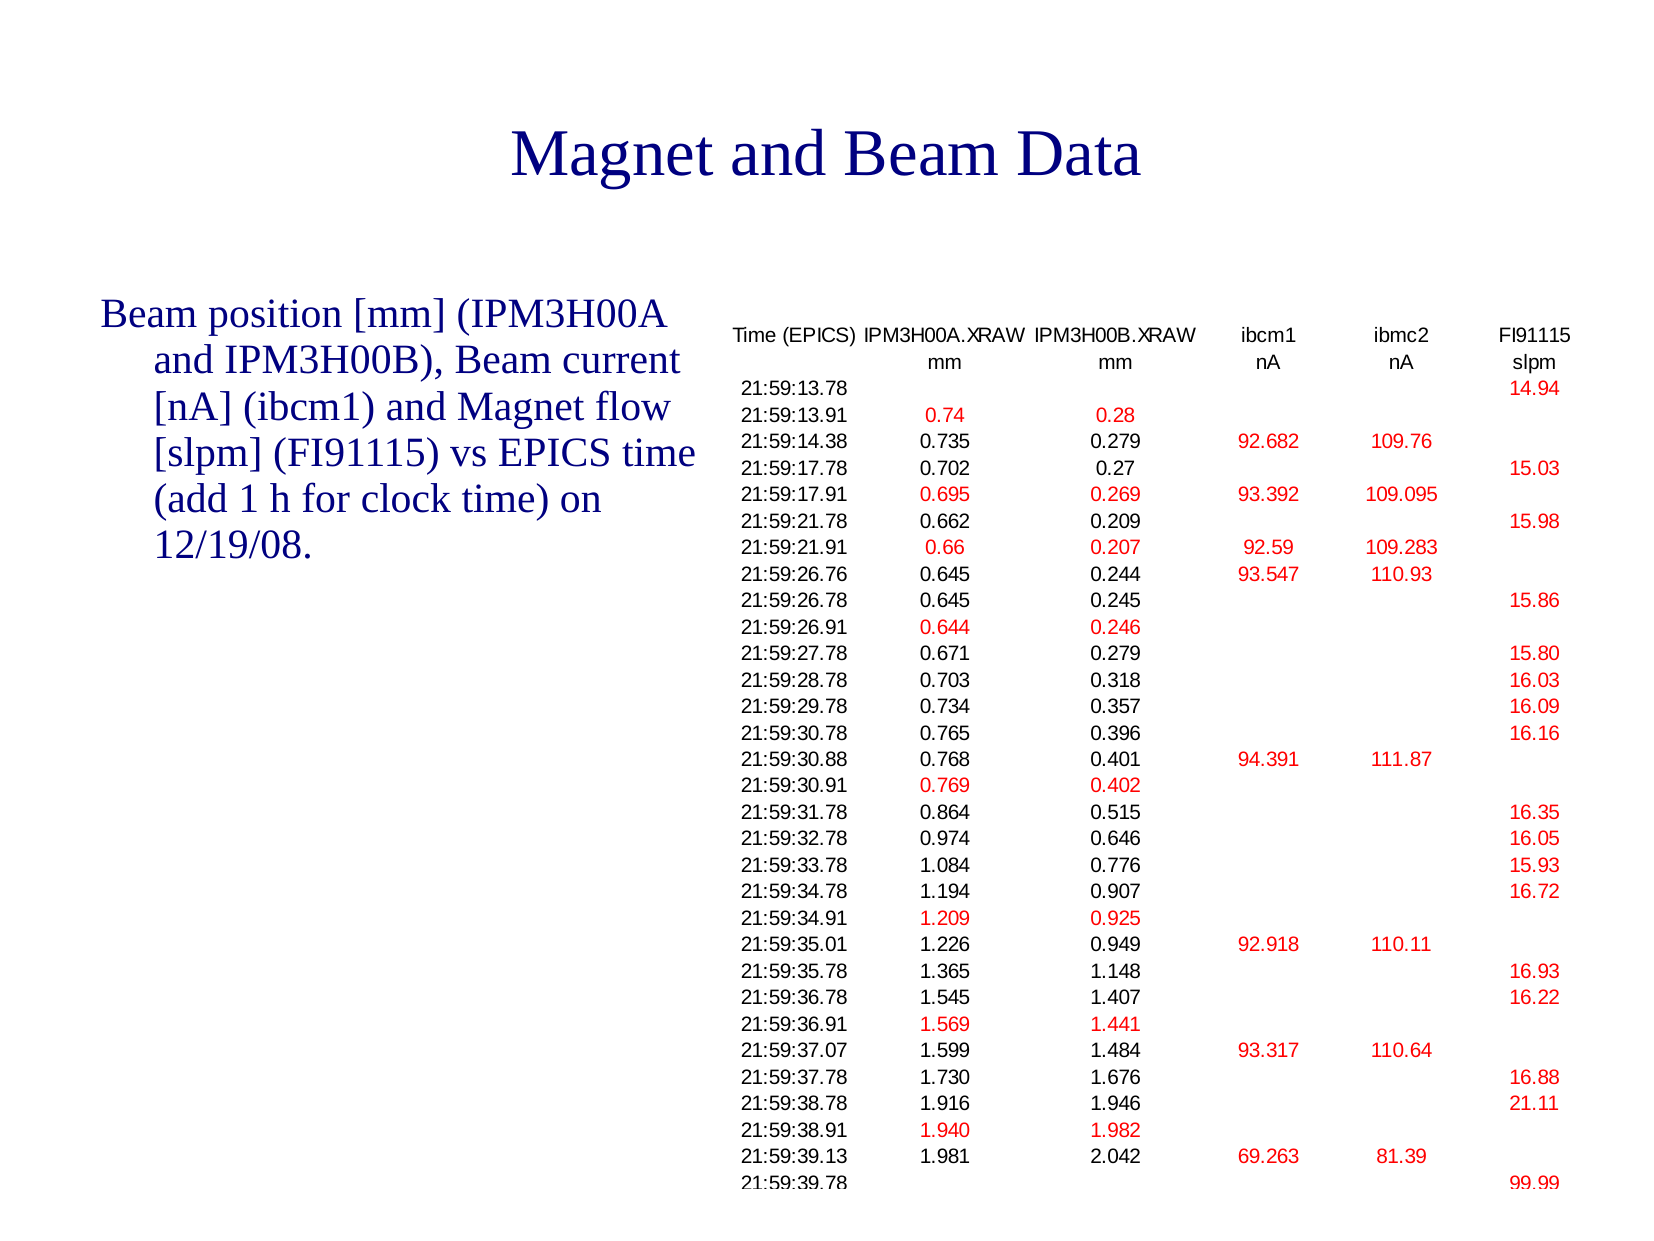

# Magnet and Beam Data
Beam position [mm] (IPM3H00A and IPM3H00B), Beam current [nA] (ibcm1) and Magnet flow [slpm] (FI91115) vs EPICS time (add 1 h for clock time) on 12/19/08.